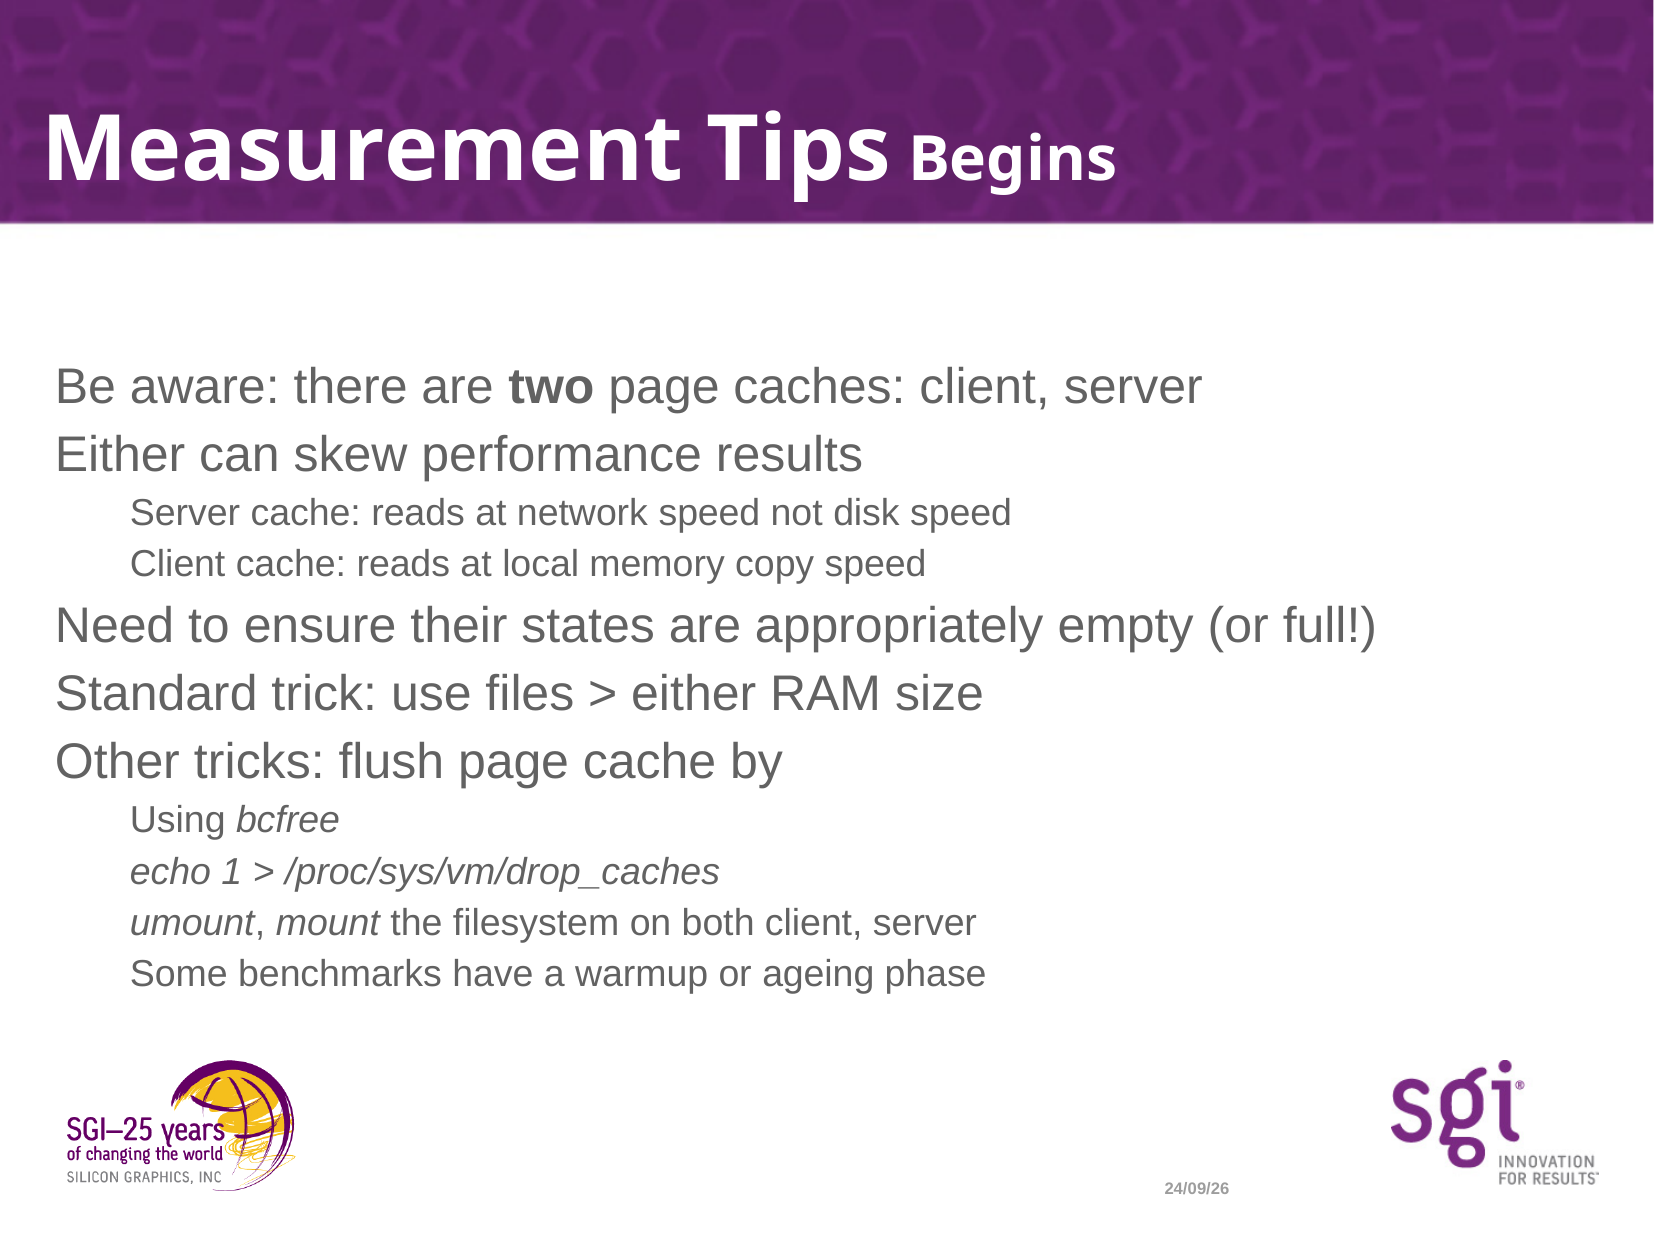

# Measurement Tips Begins
Be aware: there are two page caches: client, server
Either can skew performance results
Server cache: reads at network speed not disk speed
Client cache: reads at local memory copy speed
Need to ensure their states are appropriately empty (or full!)
Standard trick: use files > either RAM size
Other tricks: flush page cache by
Using bcfree
echo 1 > /proc/sys/vm/drop_caches
umount, mount the filesystem on both client, server
Some benchmarks have a warmup or ageing phase